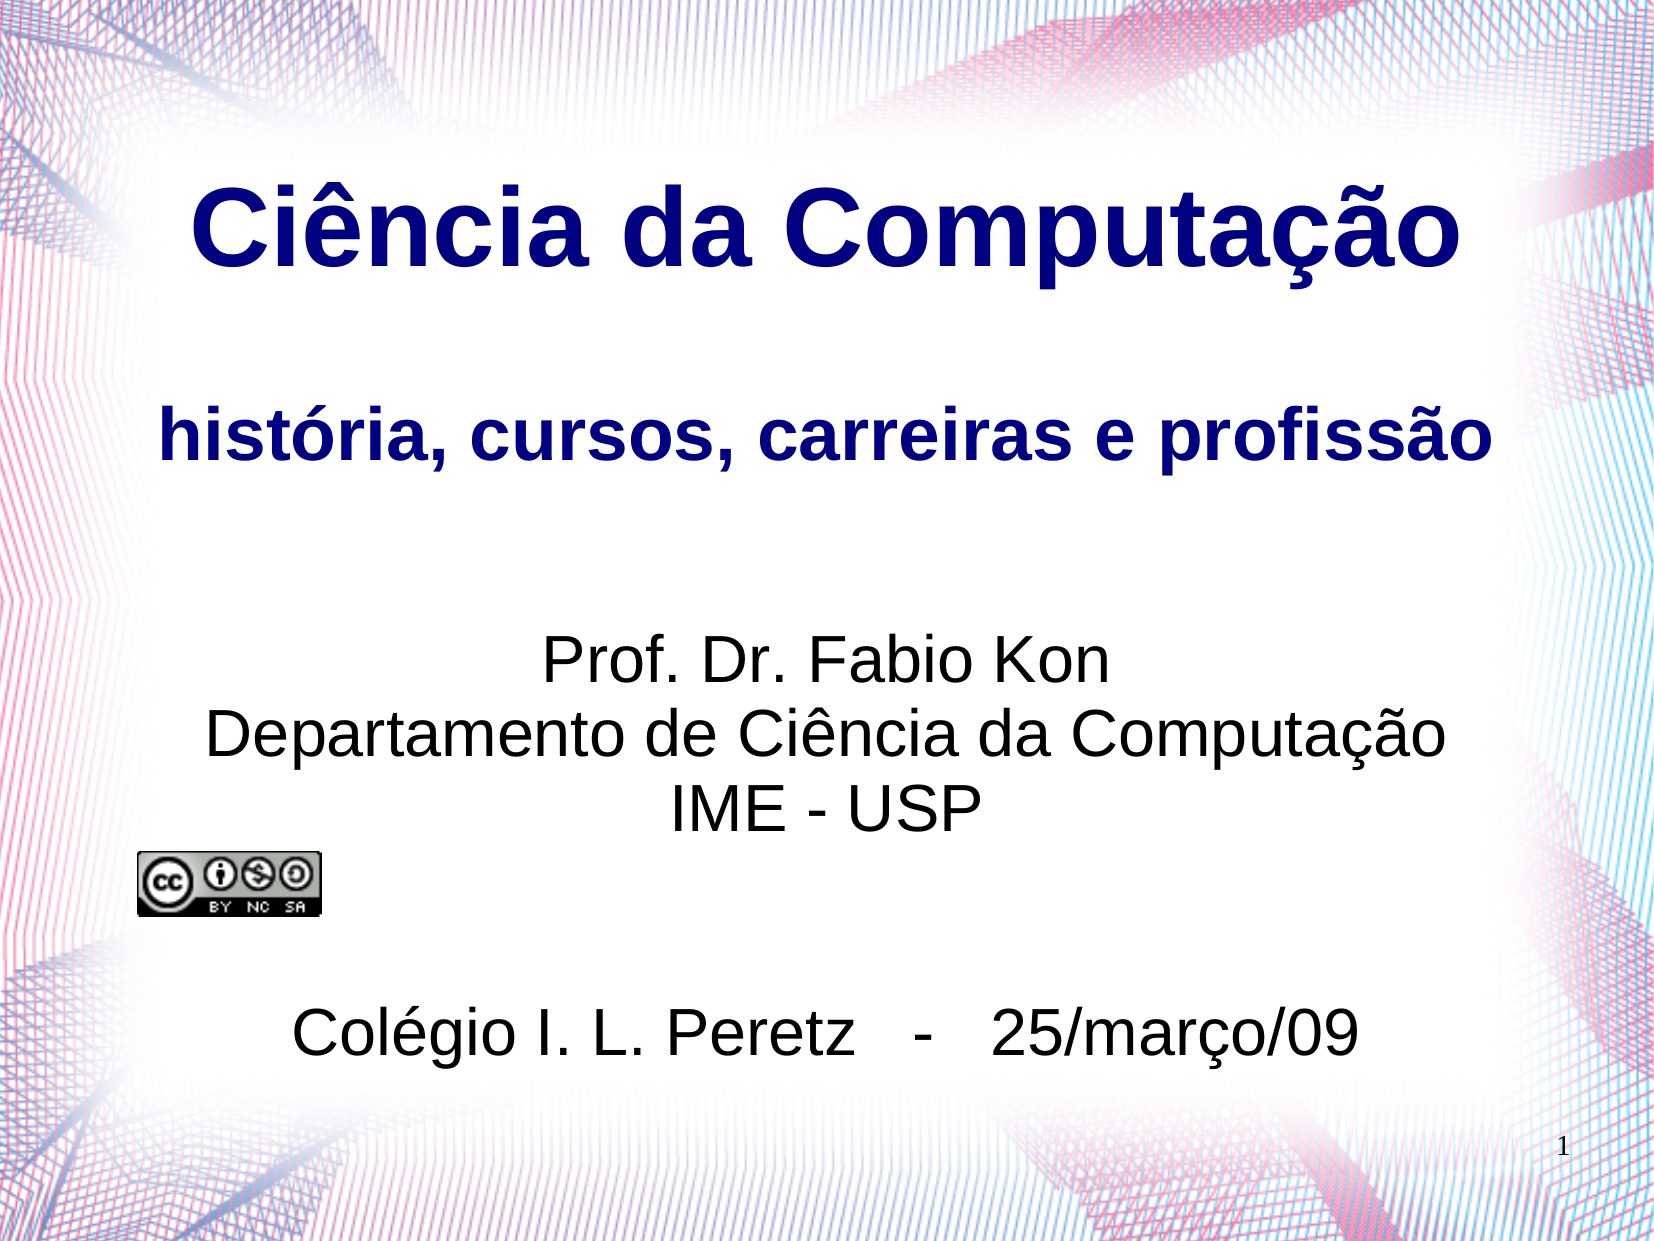

# Ciência da Computação história, cursos, carreiras e profissão
Prof. Dr. Fabio Kon
Departamento de Ciência da Computação
IME - USP
Colégio I. L. Peretz - 25/março/09
1